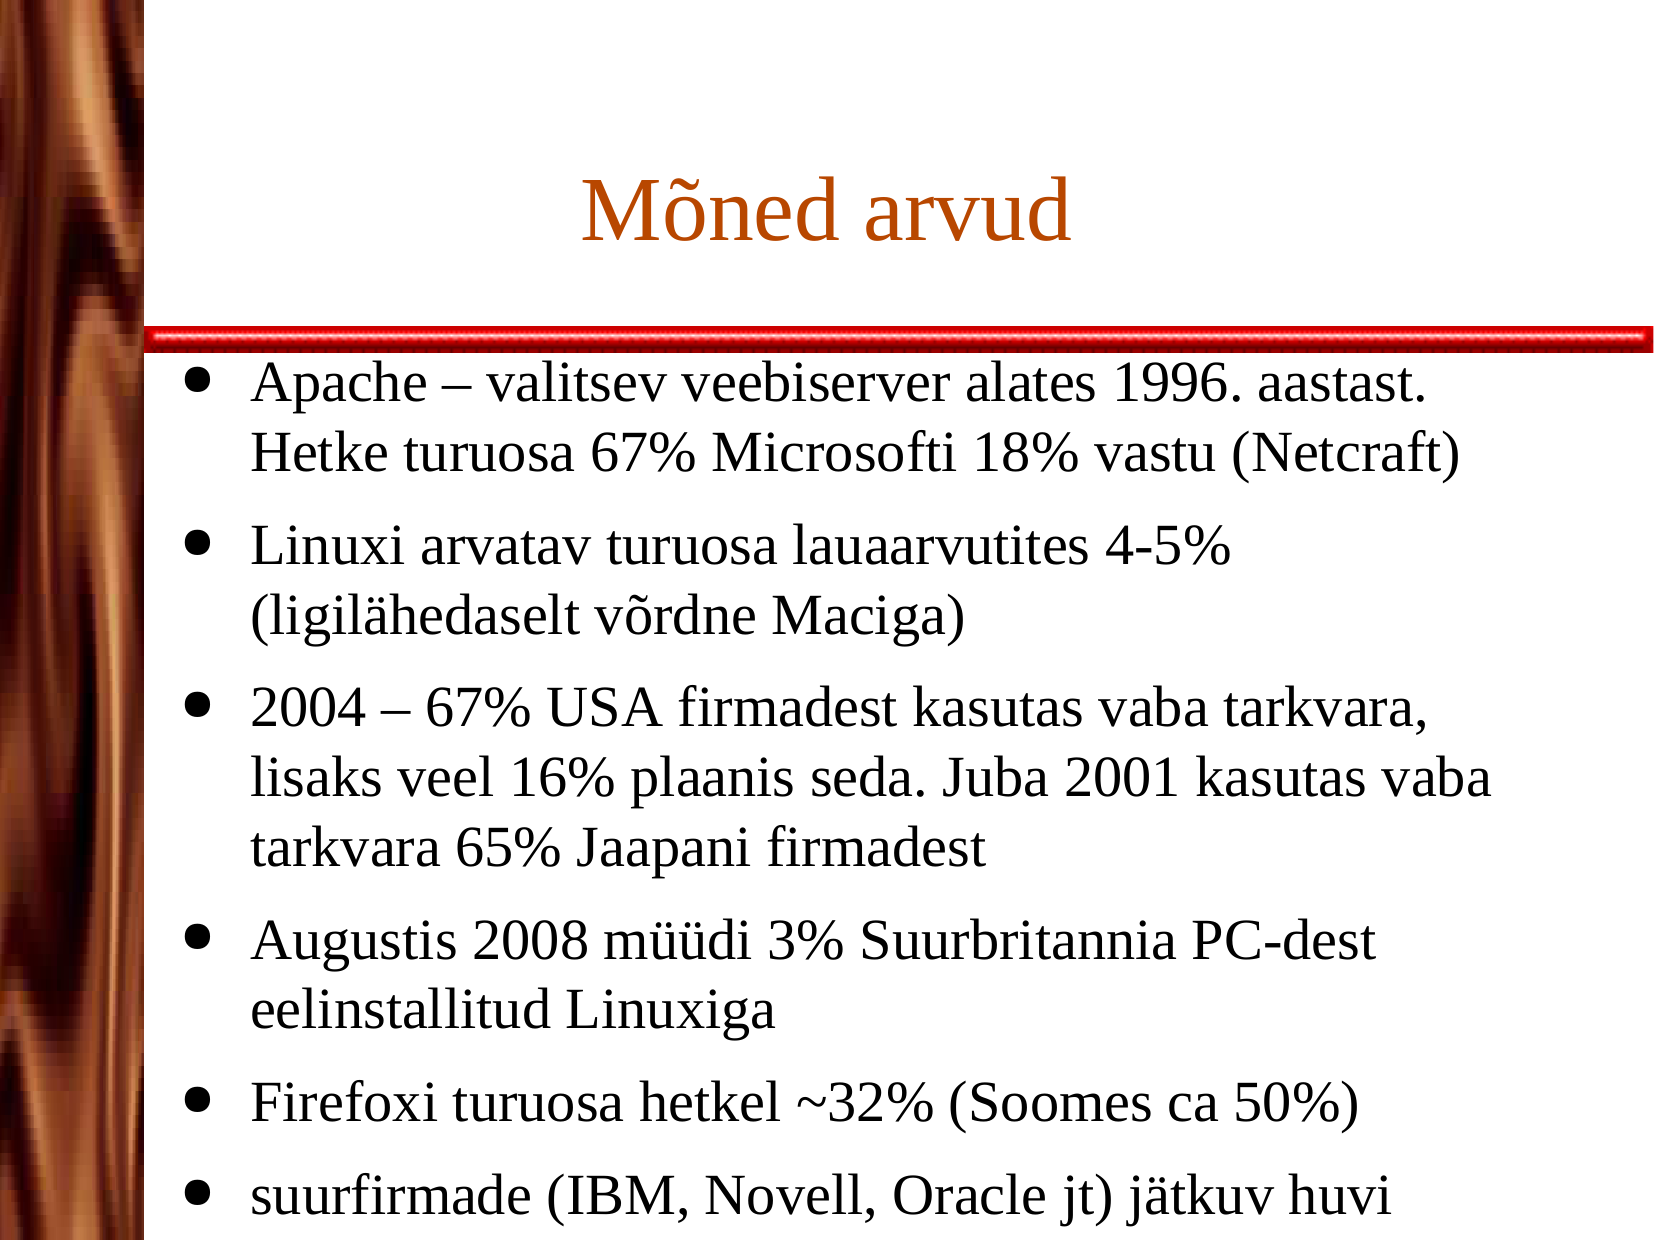

# Mõned arvud
Apache – valitsev veebiserver alates 1996. aastast. Hetke turuosa 67% Microsofti 18% vastu (Netcraft)
Linuxi arvatav turuosa lauaarvutites 4-5% (ligilähedaselt võrdne Maciga)
2004 – 67% USA firmadest kasutas vaba tarkvara, lisaks veel 16% plaanis seda. Juba 2001 kasutas vaba tarkvara 65% Jaapani firmadest
Augustis 2008 müüdi 3% Suurbritannia PC-dest eelinstallitud Linuxiga
Firefoxi turuosa hetkel ~32% (Soomes ca 50%)
suurfirmade (IBM, Novell, Oracle jt) jätkuv huvi